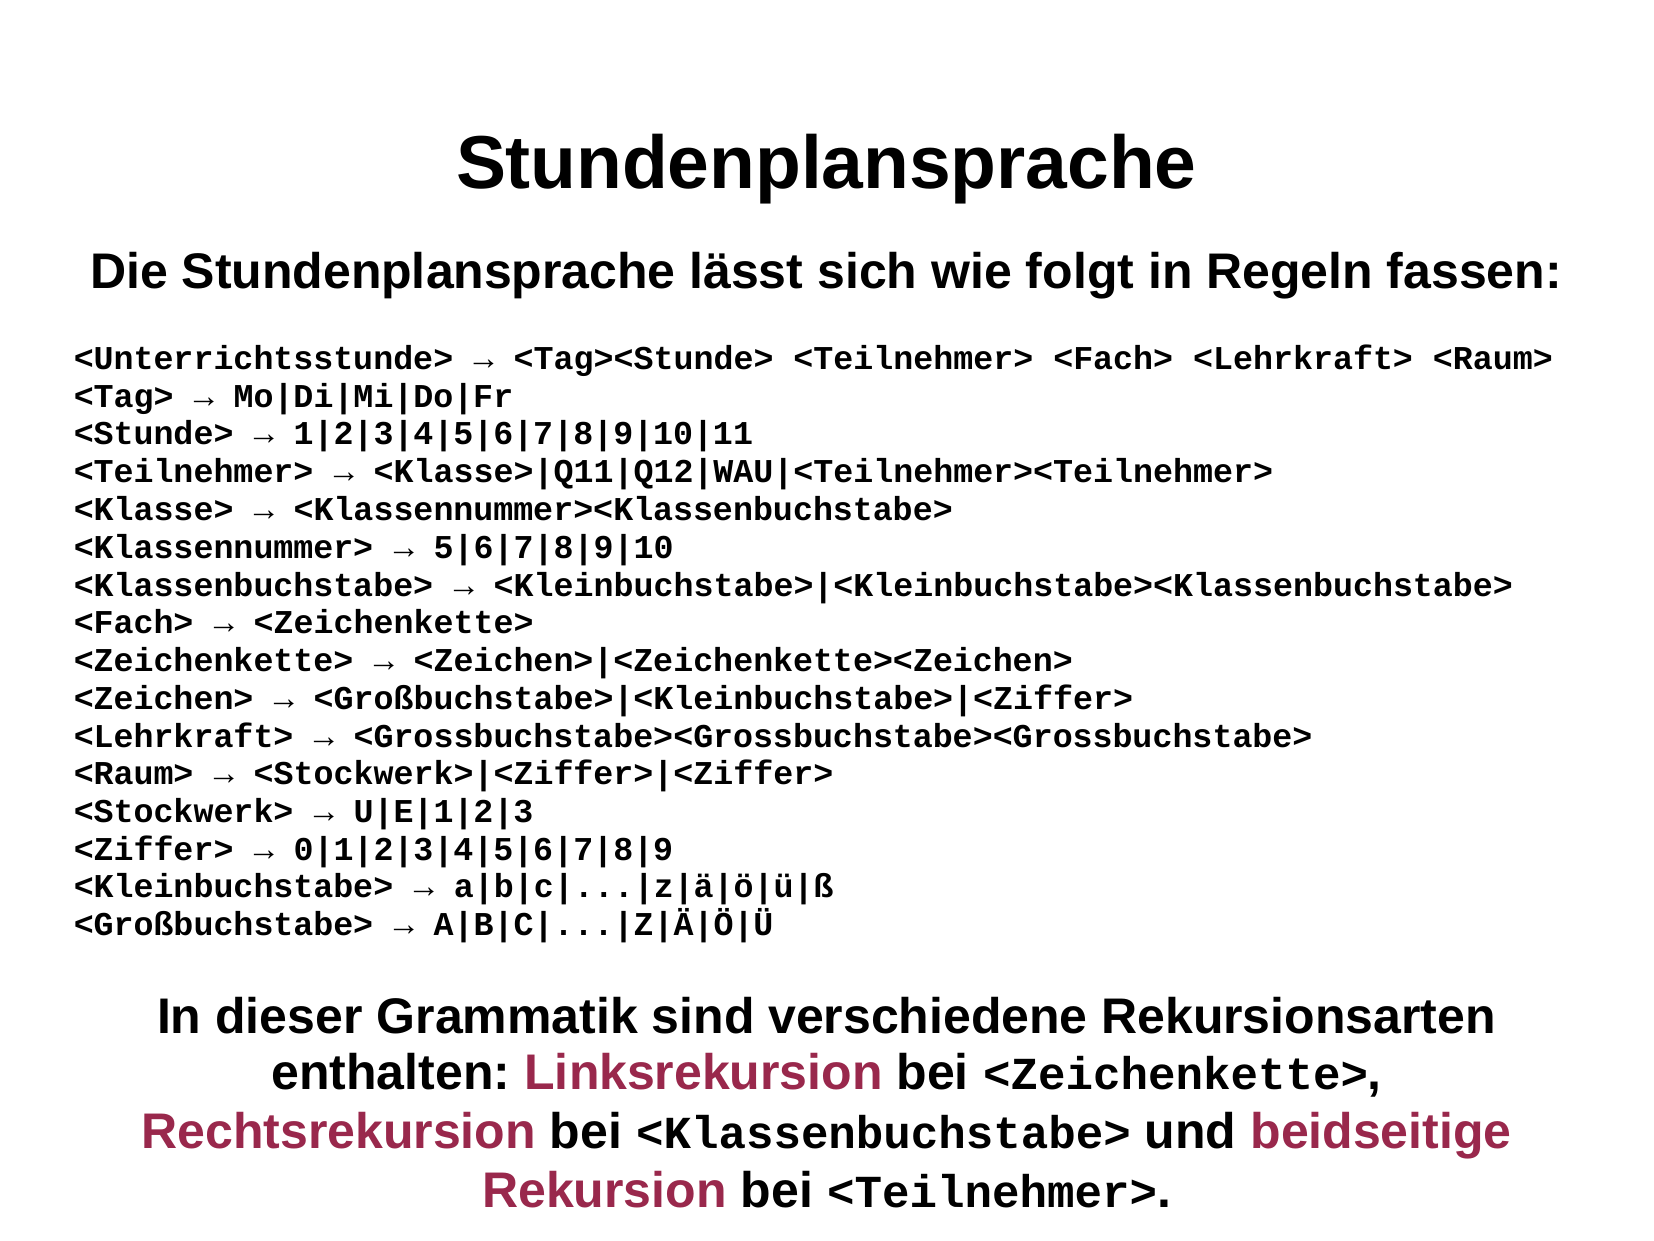

# Stundenplansprache
Die Stundenplansprache lässt sich wie folgt in Regeln fassen:
<Unterrichtsstunde> → <Tag><Stunde> <Teilnehmer> <Fach> <Lehrkraft> <Raum>
<Tag> → Mo|Di|Mi|Do|Fr
<Stunde> → 1|2|3|4|5|6|7|8|9|10|11
<Teilnehmer> → <Klasse>|Q11|Q12|WAU|<Teilnehmer><Teilnehmer>
<Klasse> → <Klassennummer><Klassenbuchstabe>
<Klassennummer> → 5|6|7|8|9|10
<Klassenbuchstabe> → <Kleinbuchstabe>|<Kleinbuchstabe><Klassenbuchstabe>
<Fach> → <Zeichenkette>
<Zeichenkette> → <Zeichen>|<Zeichenkette><Zeichen>
<Zeichen> → <Großbuchstabe>|<Kleinbuchstabe>|<Ziffer>
<Lehrkraft> → <Grossbuchstabe><Grossbuchstabe><Grossbuchstabe>
<Raum> → <Stockwerk>|<Ziffer>|<Ziffer>
<Stockwerk> → U|E|1|2|3
<Ziffer> → 0|1|2|3|4|5|6|7|8|9
<Kleinbuchstabe> → a|b|c|...|z|ä|ö|ü|ß
<Großbuchstabe> → A|B|C|...|Z|Ä|Ö|Ü
In dieser Grammatik sind verschiedene Rekursionsarten enthalten: Linksrekursion bei <Zeichenkette>, Rechtsrekursion bei <Klassenbuchstabe> und beidseitige Rekursion bei <Teilnehmer>.